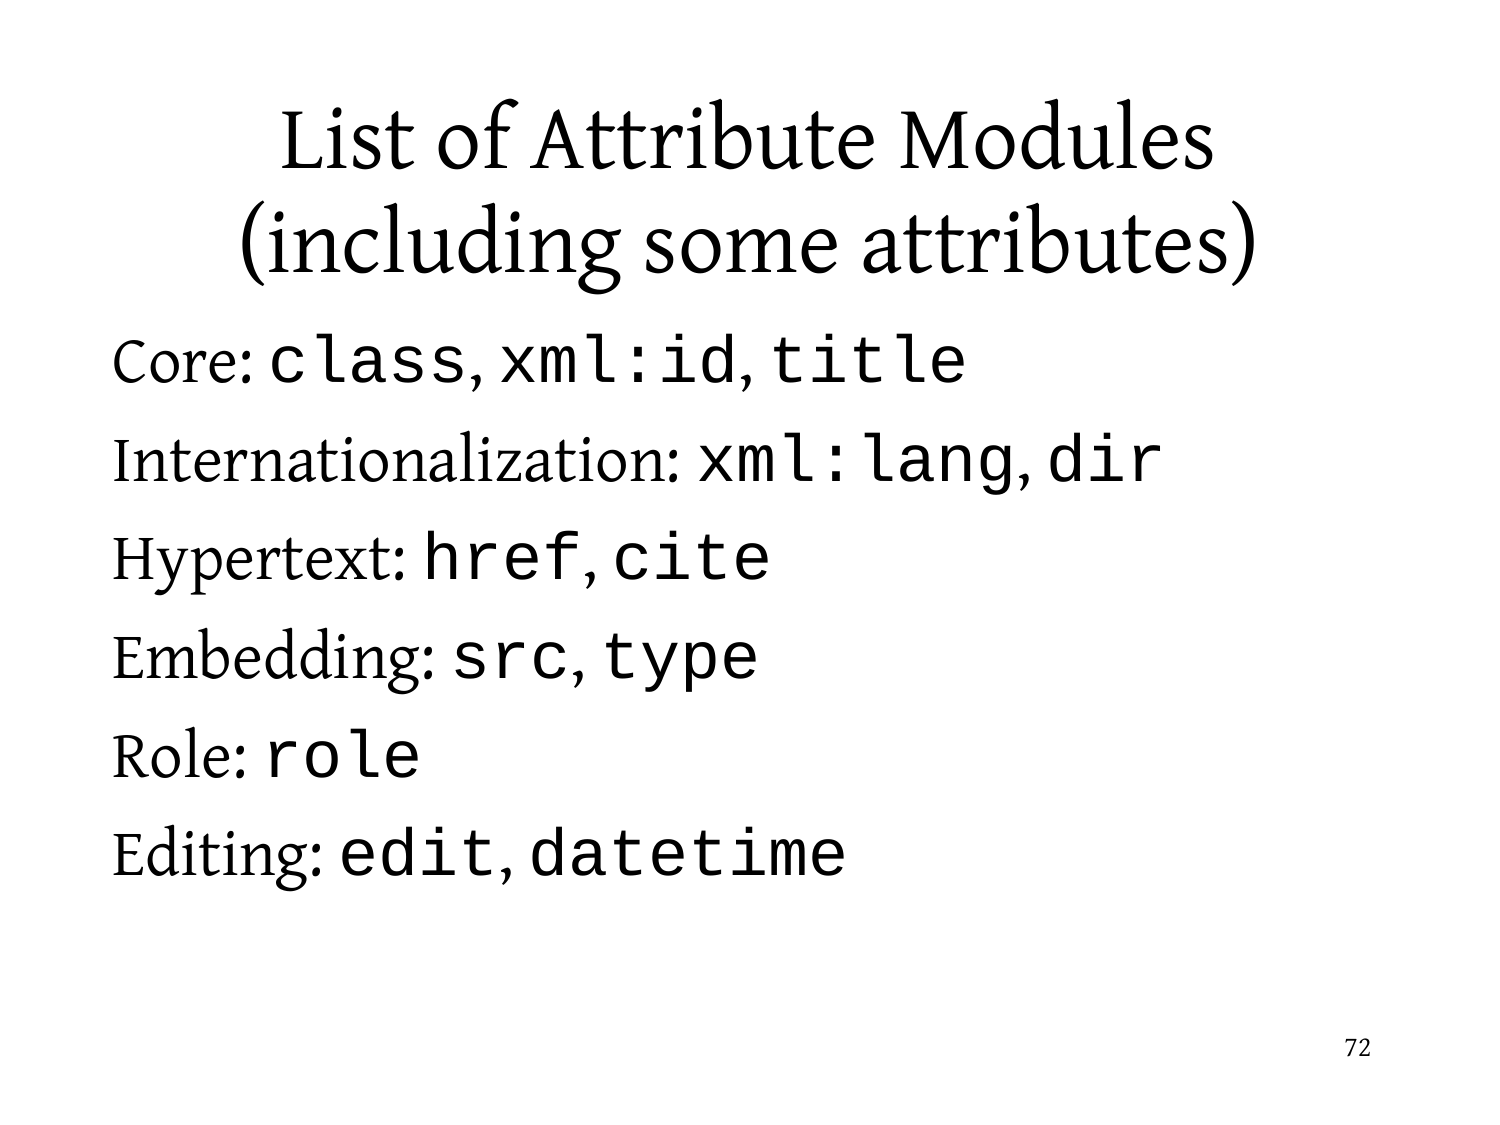

# List of Attribute Modules (including some attributes)
Core: class, xml:id, title
Internationalization: xml:lang, dir
Hypertext: href, cite
Embedding: src, type
Role: role
Editing: edit, datetime